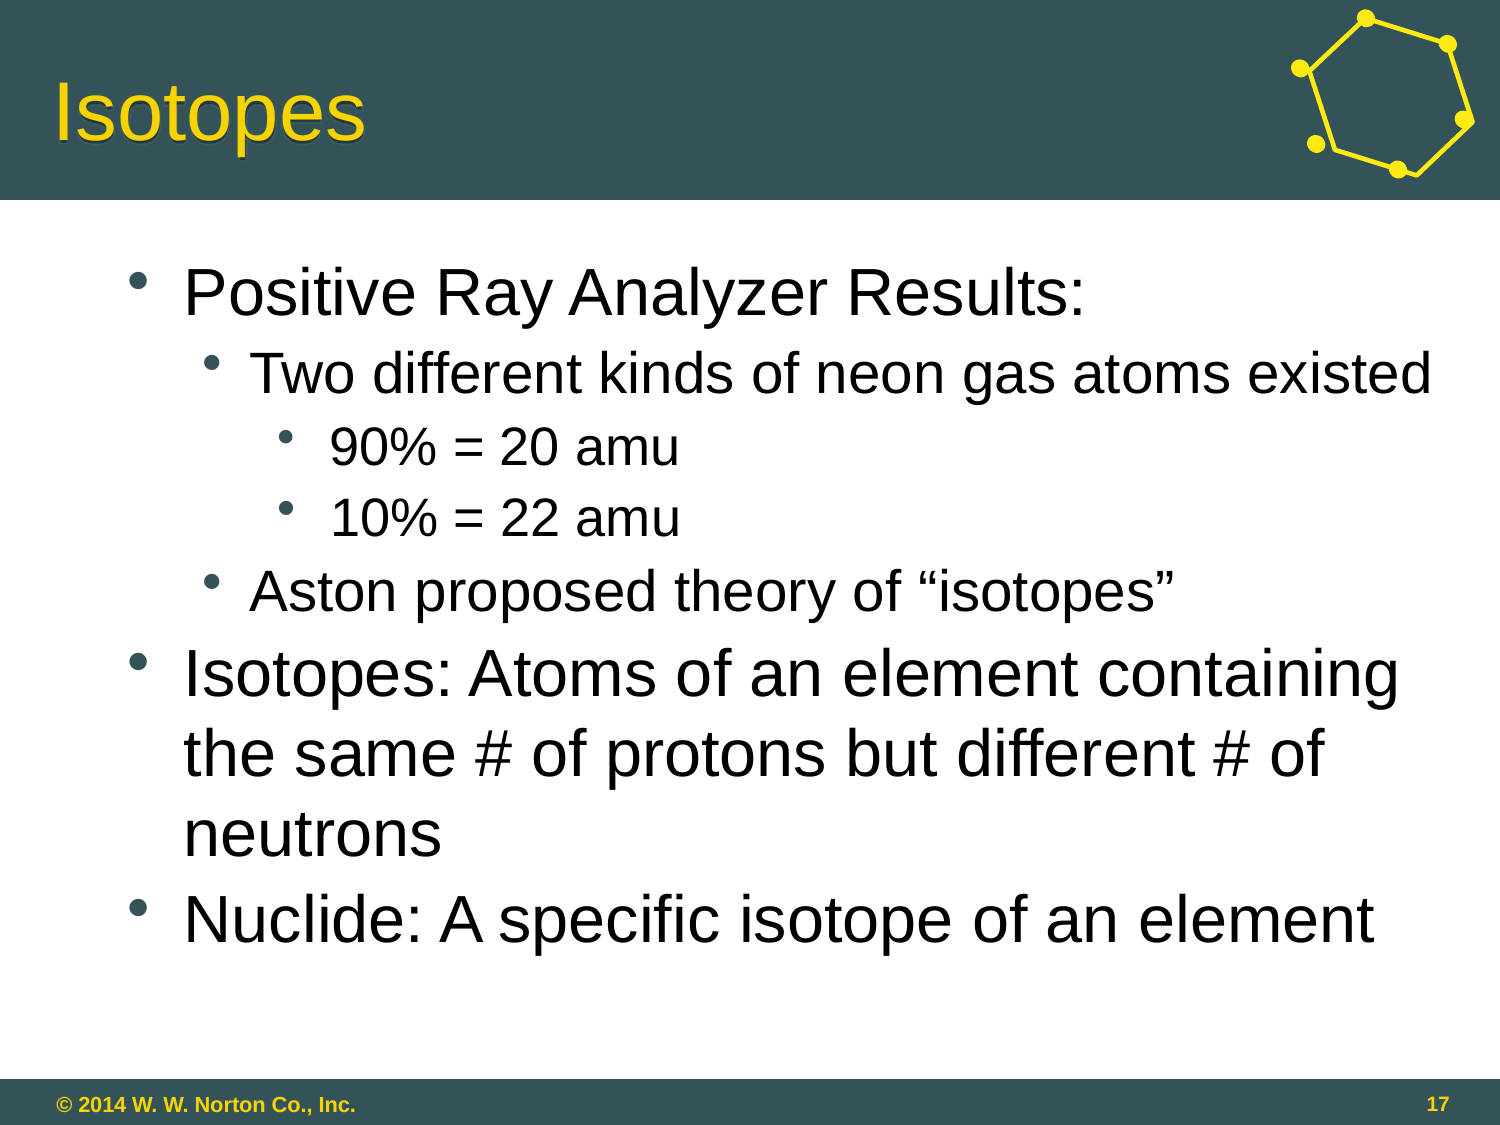

Isotopes
# Positive Ray Analyzer Results:
Two different kinds of neon gas atoms existed
 90% = 20 amu
 10% = 22 amu
Aston proposed theory of “isotopes”
Isotopes: Atoms of an element containing the same # of protons but different # of neutrons
Nuclide: A specific isotope of an element